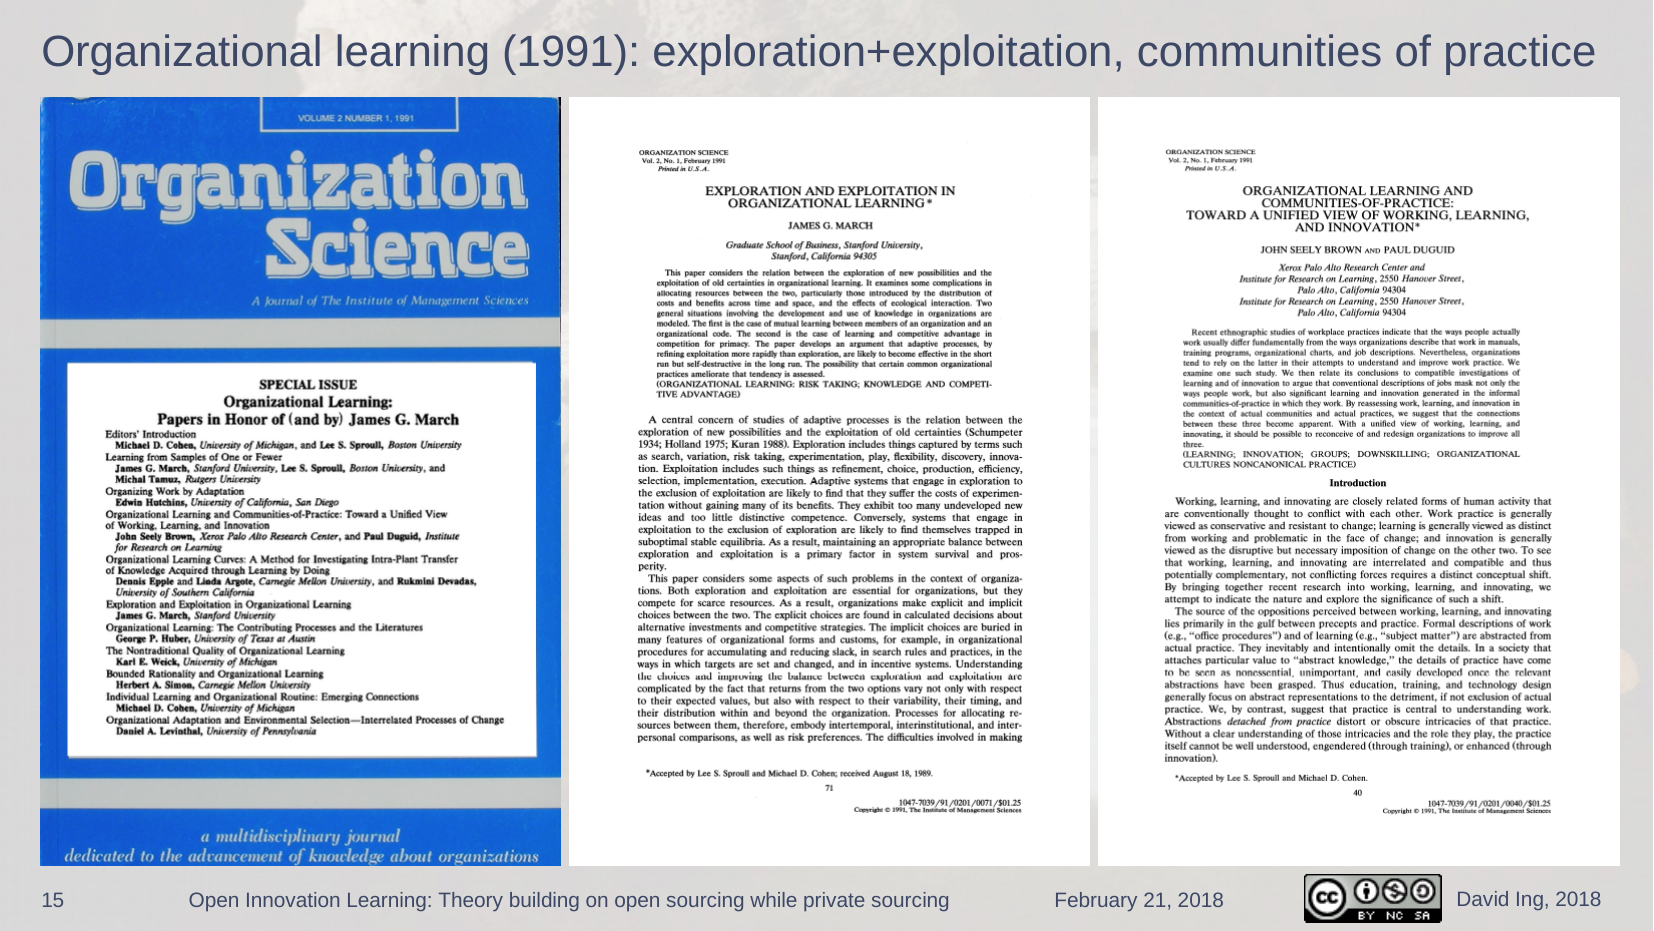

# Organizational learning (1991): exploration+exploitation, communities of practice
Open Innovation Learning: Theory building on open sourcing while private sourcing
February 21, 2018
15